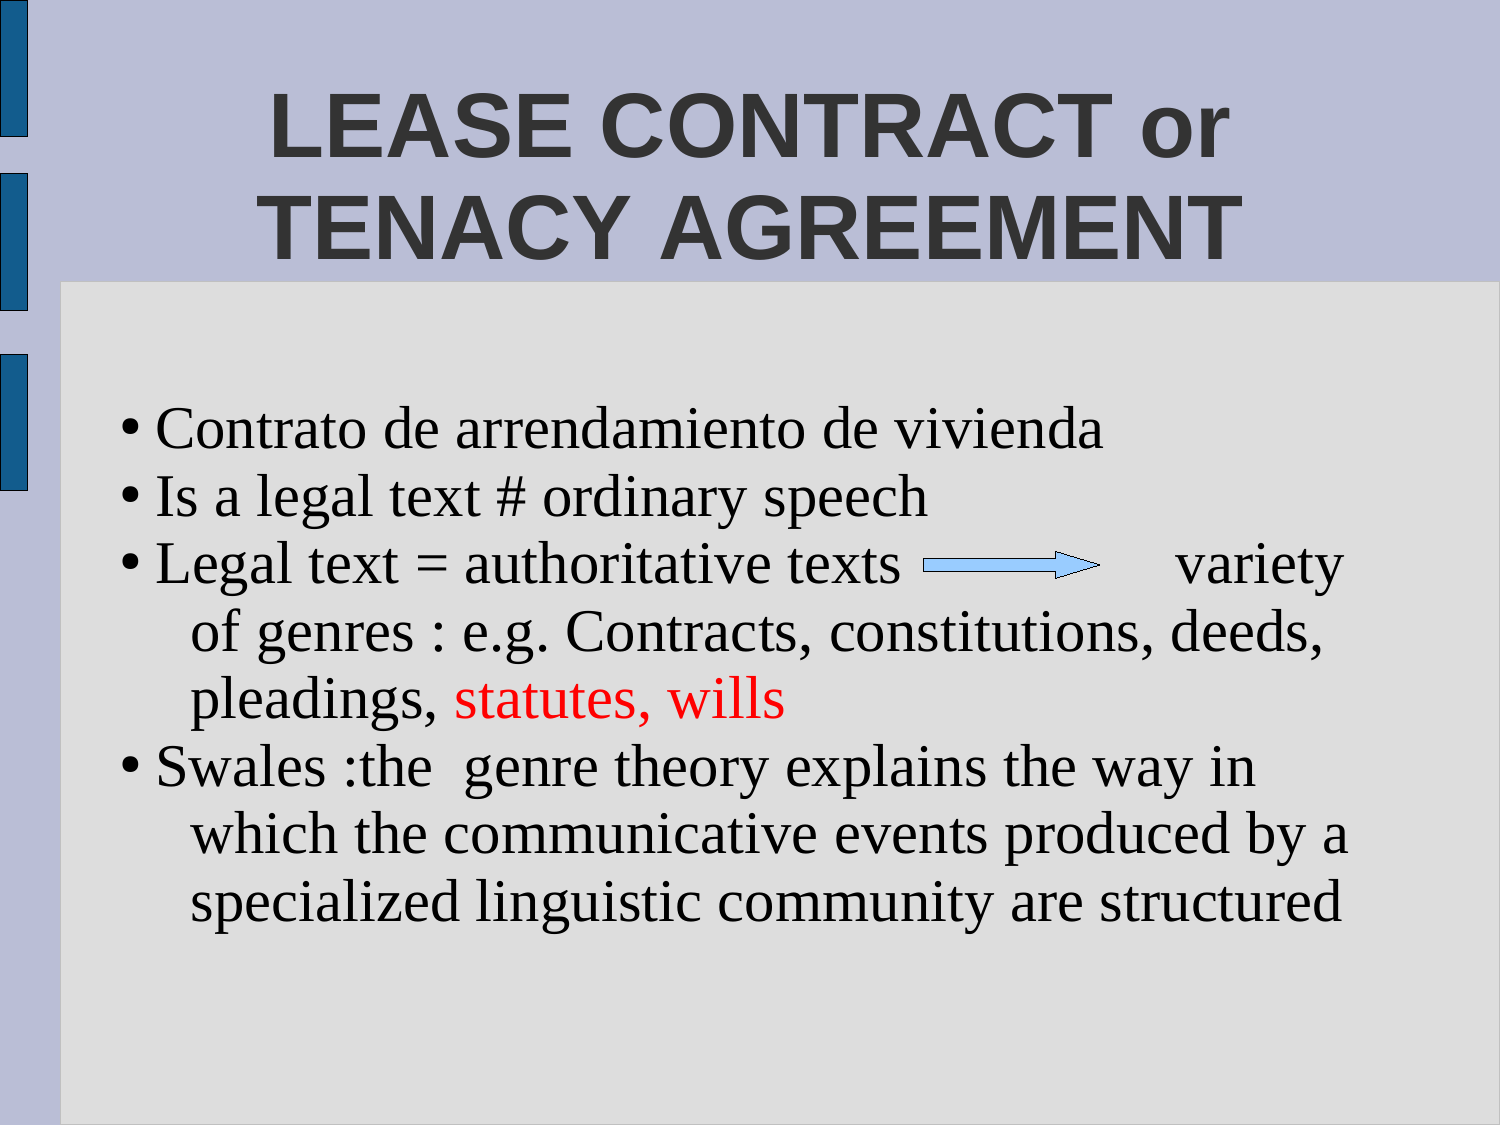

# LEASE CONTRACT or TENACY AGREEMENT
Contrato de arrendamiento de vivienda
Is a legal text # ordinary speech
Legal text = authoritative texts variety of genres : e.g. Contracts, constitutions, deeds, pleadings, statutes, wills
Swales :the genre theory explains the way in which the communicative events produced by a specialized linguistic community are structured